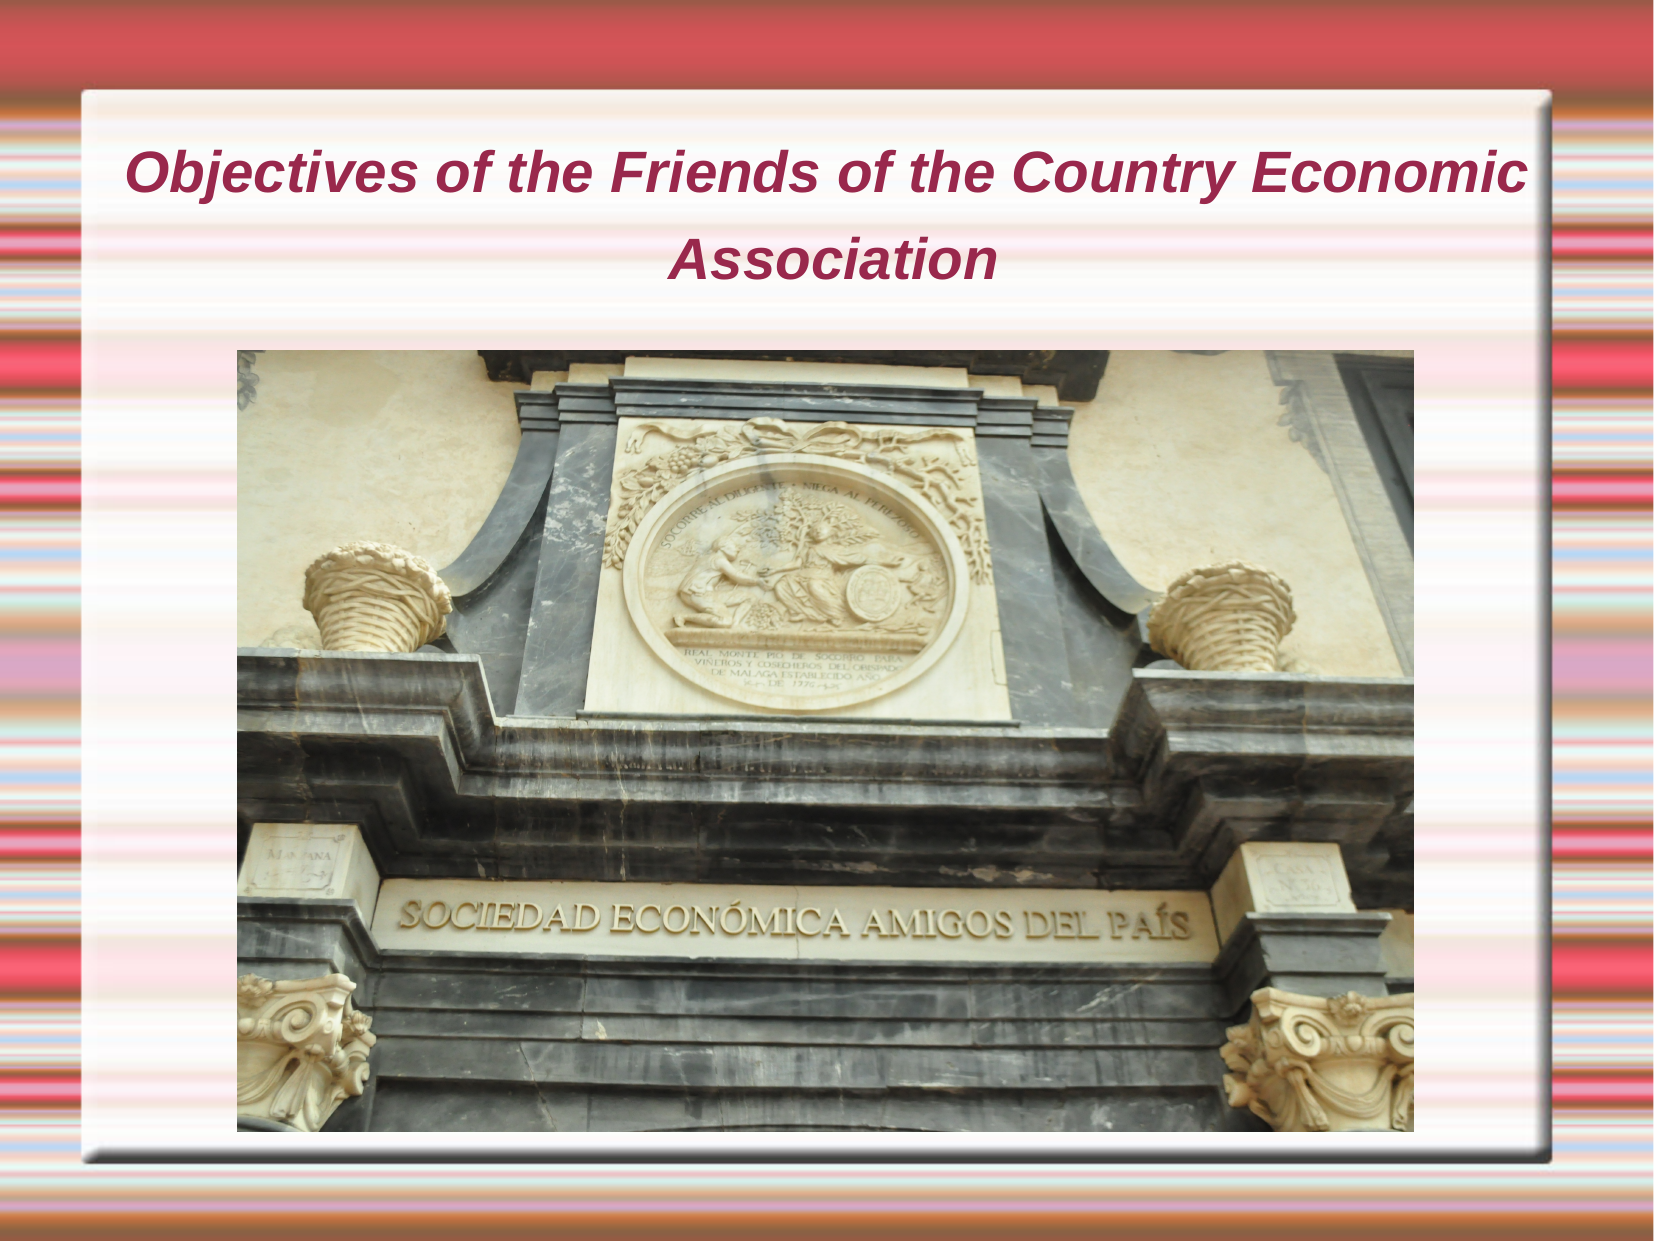

# Objectives of the Friends of the Country Economic Association